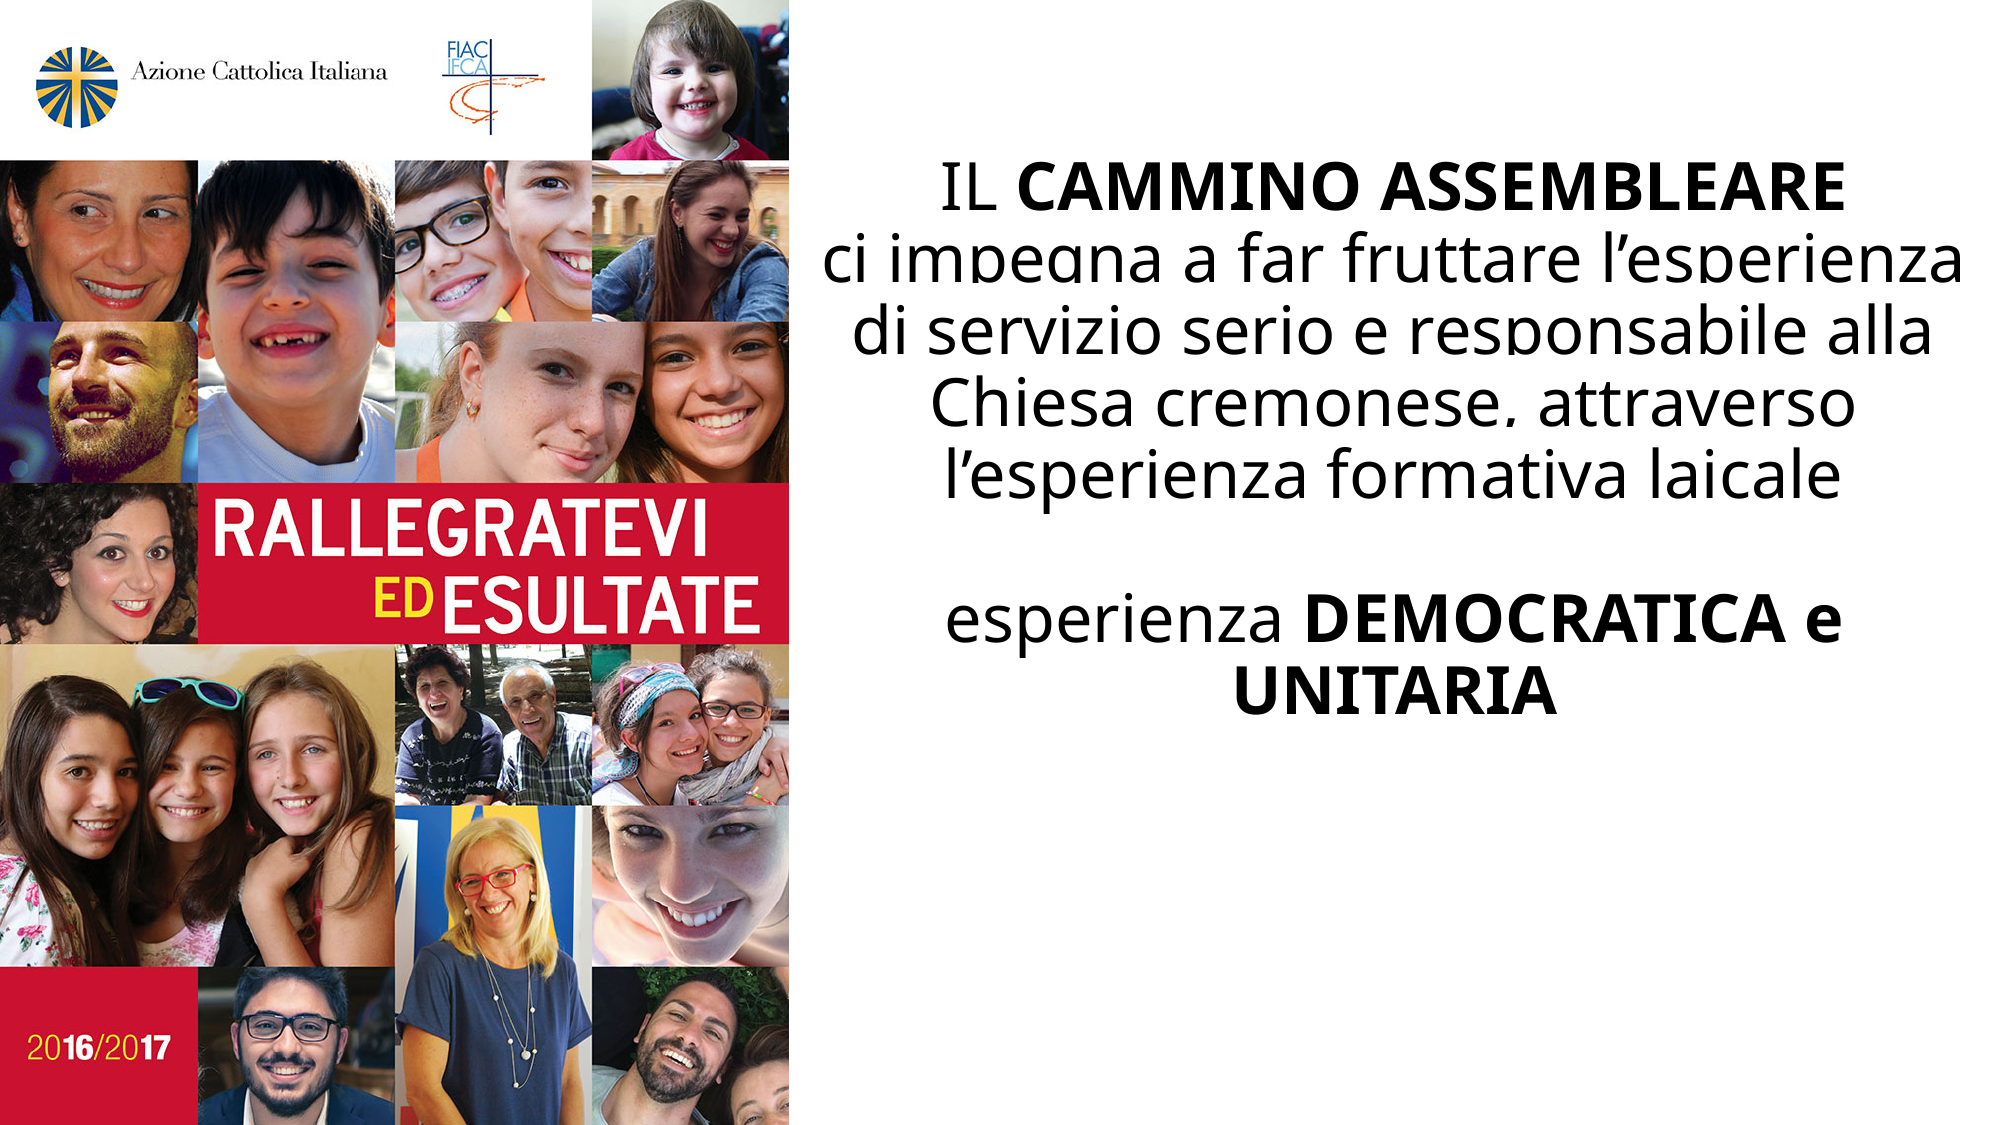

# IL CAMMINO ASSEMBLEARE ci impegna a far fruttare l’esperienza di servizio serio e responsabile alla Chiesa cremonese, attraverso l’esperienza formativa laicale esperienza DEMOCRATICA e UNITARIA